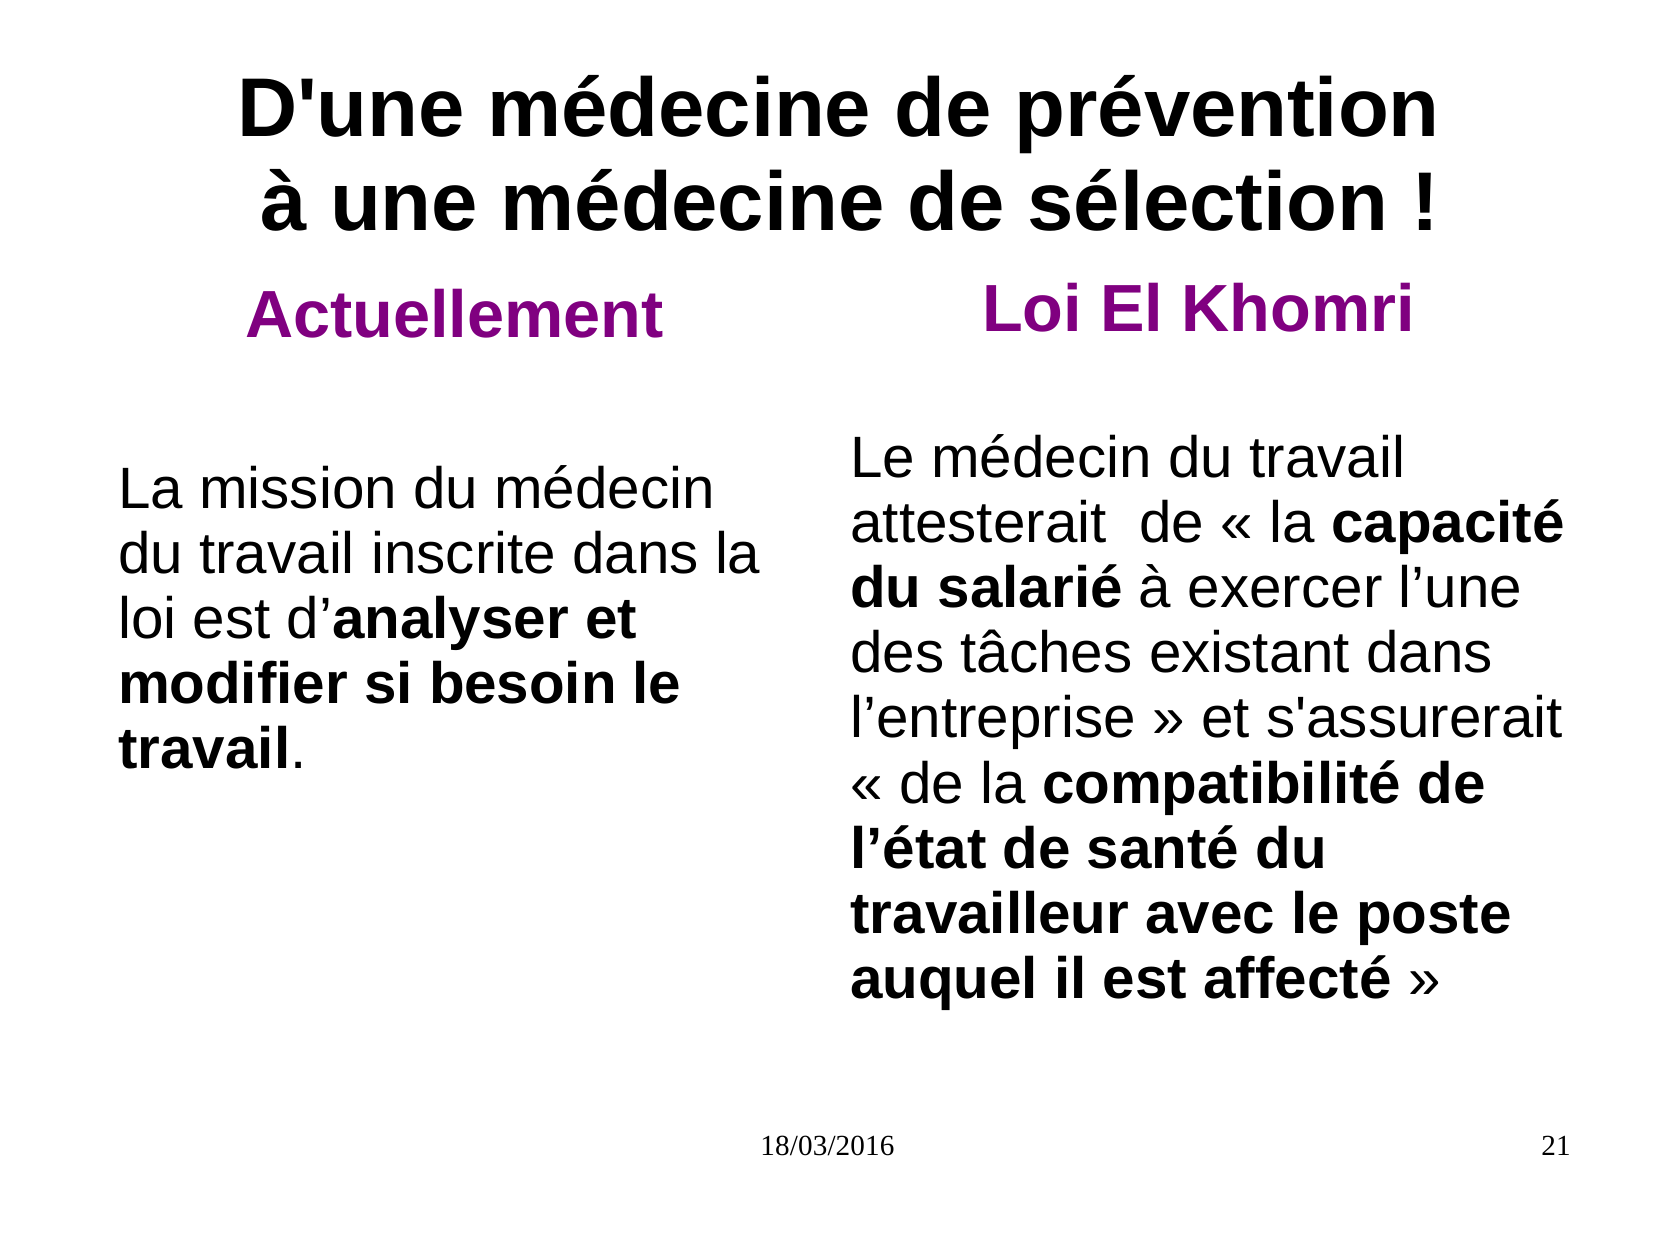

# D'une médecine de prévention à une médecine de sélection !
Loi El Khomri
Actuellement
Le médecin du travail attesterait de « la capacité du salarié à exercer l’une des tâches existant dans l’entreprise » et s'assurerait « de la compatibilité de l’état de santé du travailleur avec le poste auquel il est affecté »
La mission du médecin du travail inscrite dans la loi est d’analyser et modifier si besoin le travail.
18/03/2016
21